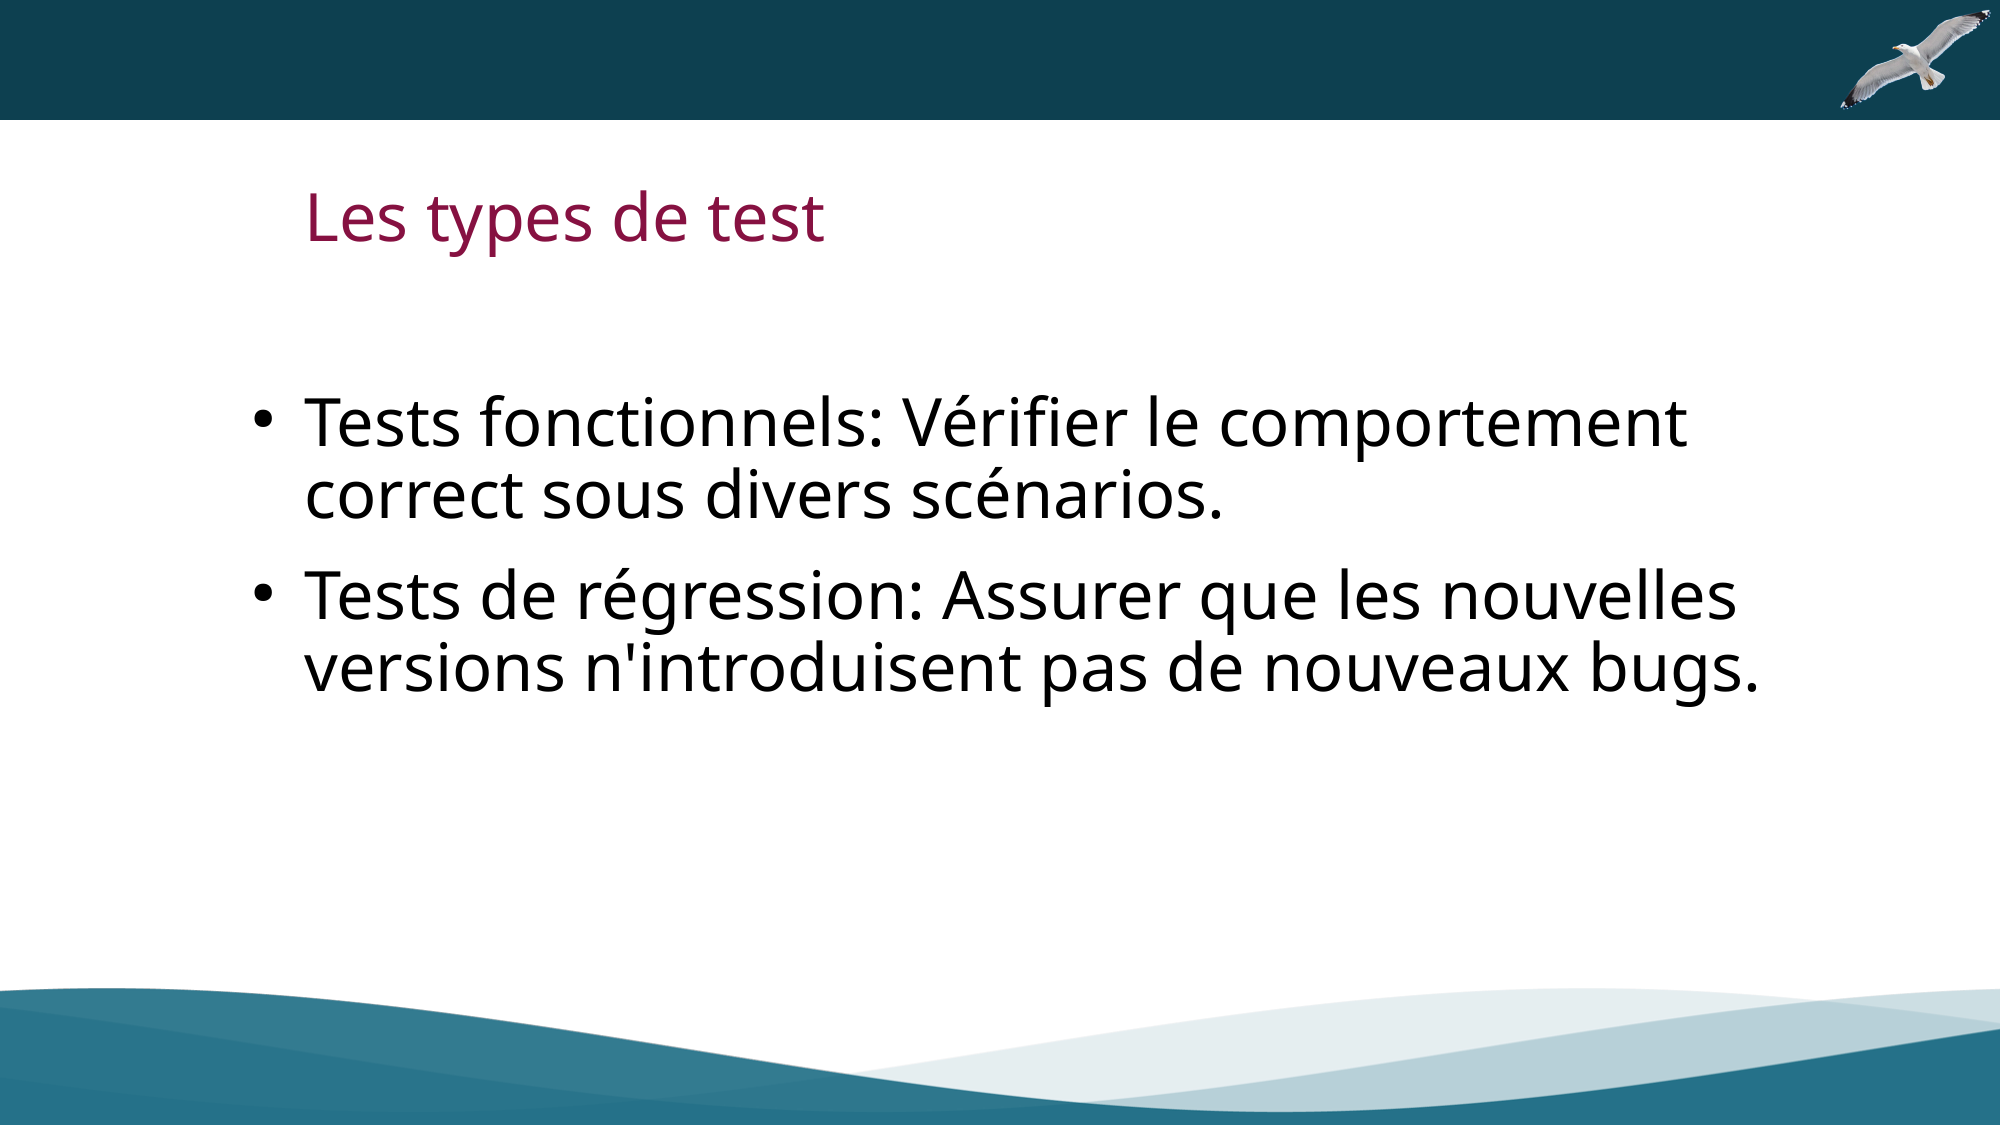

Les types de test
# Tests fonctionnels: Vérifier le comportement correct sous divers scénarios.
Tests de régression: Assurer que les nouvelles versions n'introduisent pas de nouveaux bugs.